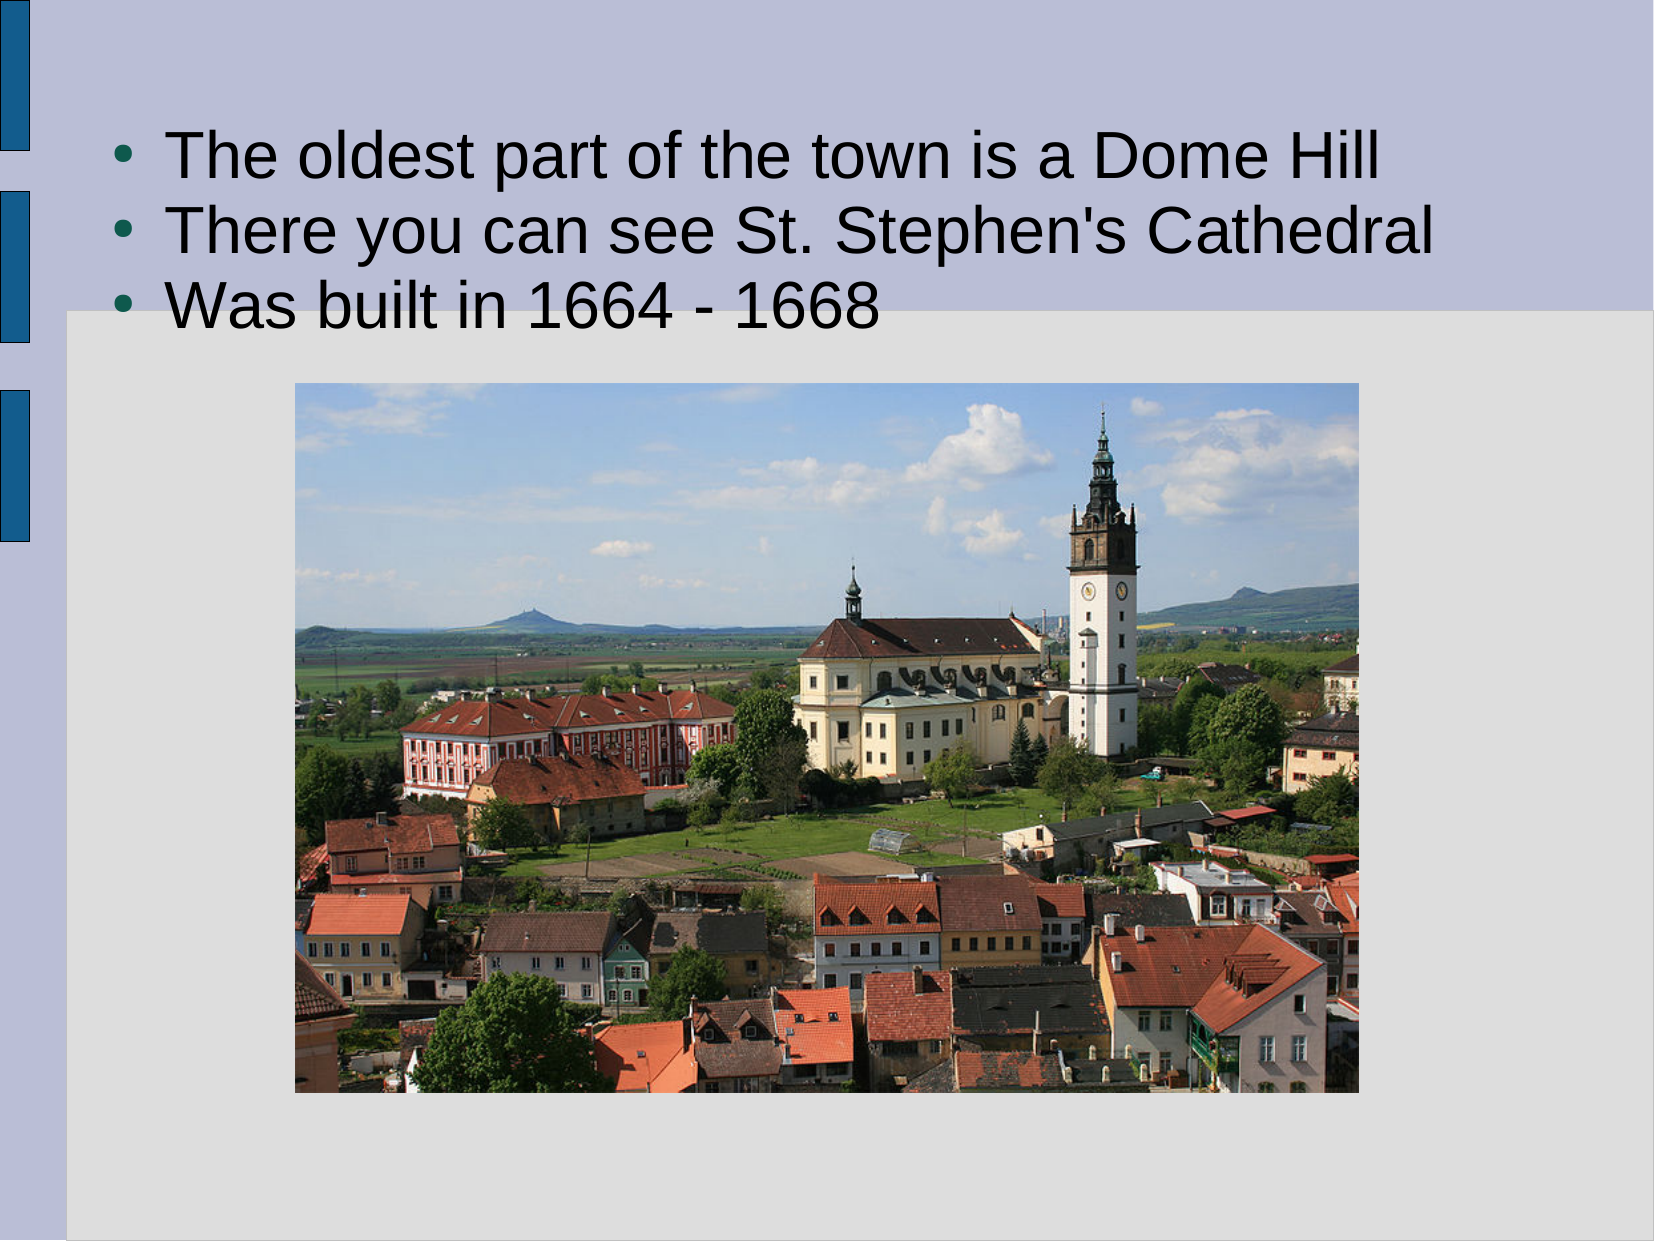

# The oldest part of the town is a Dome Hill
There you can see St. Stephen's Cathedral
Was built in 1664 - 1668